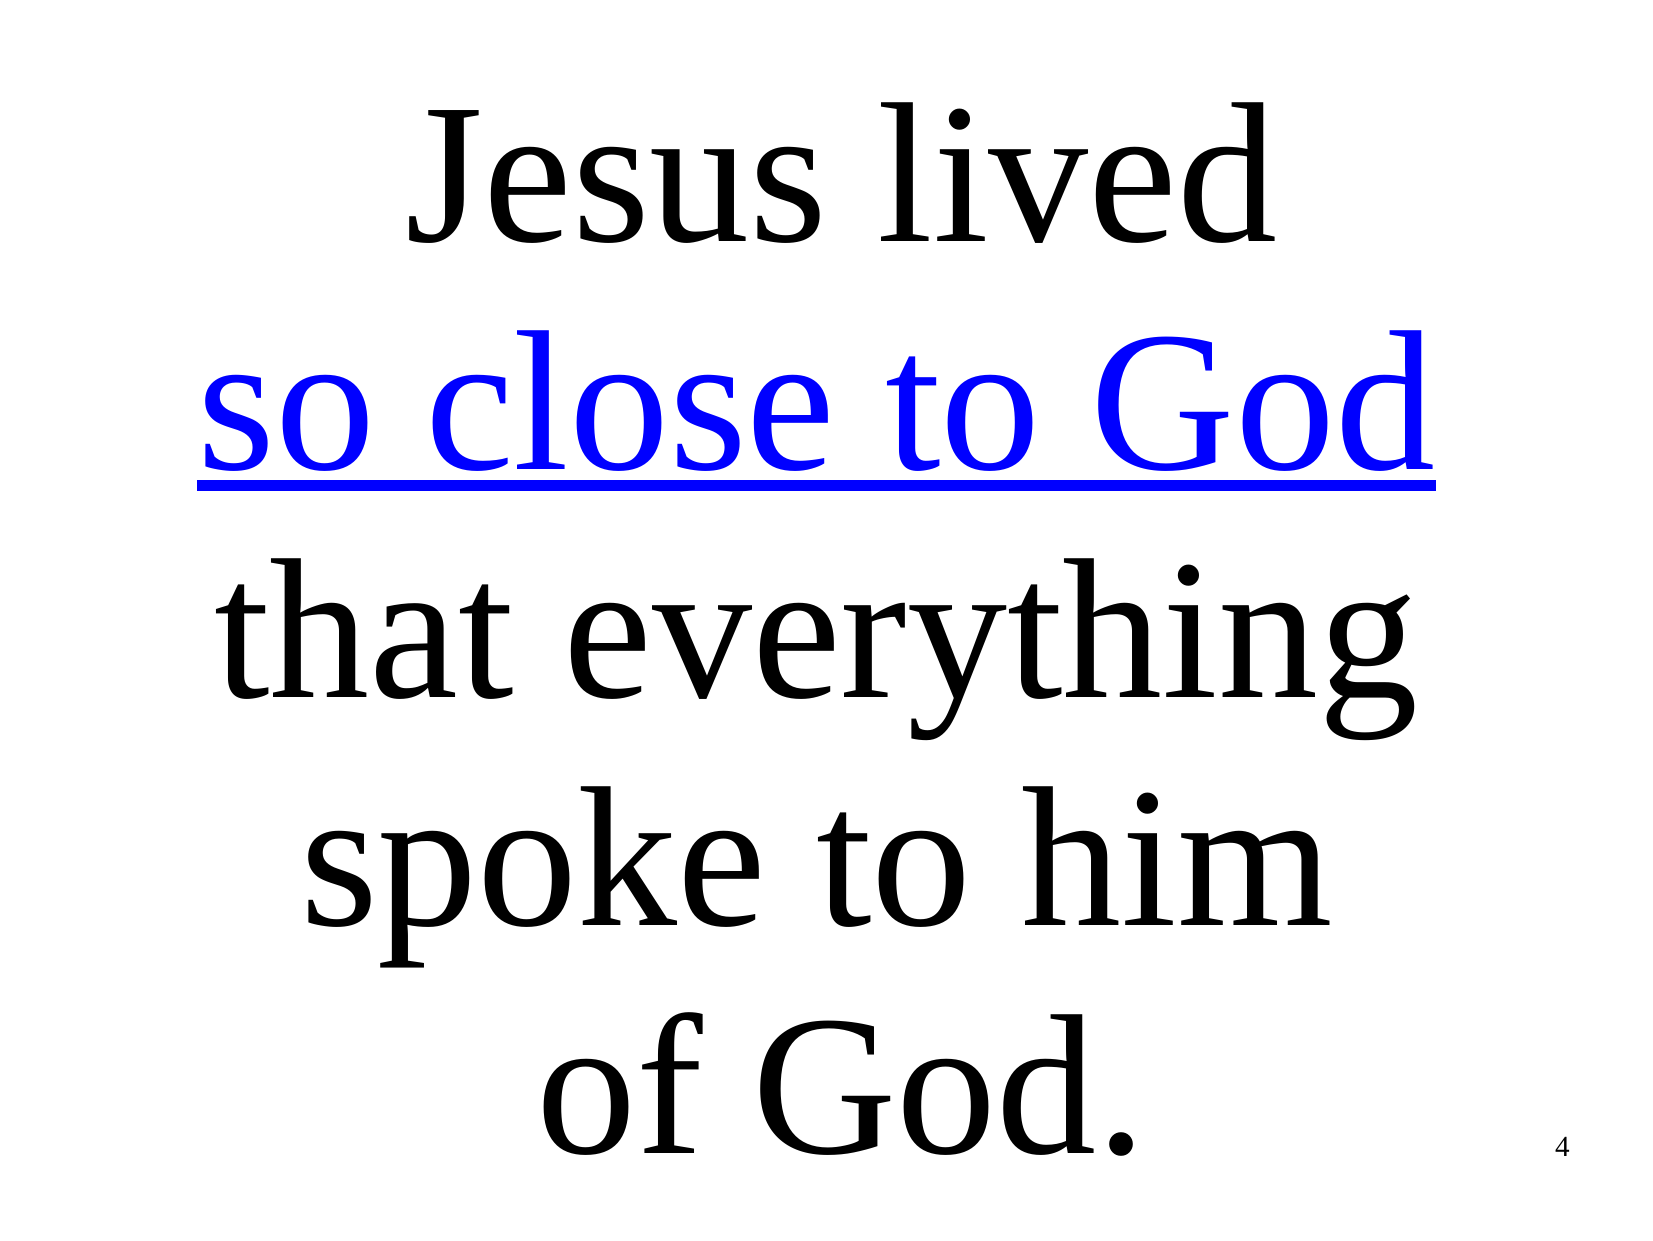

Jesus lived
so close to God
that everything
spoke to him
of God.
4